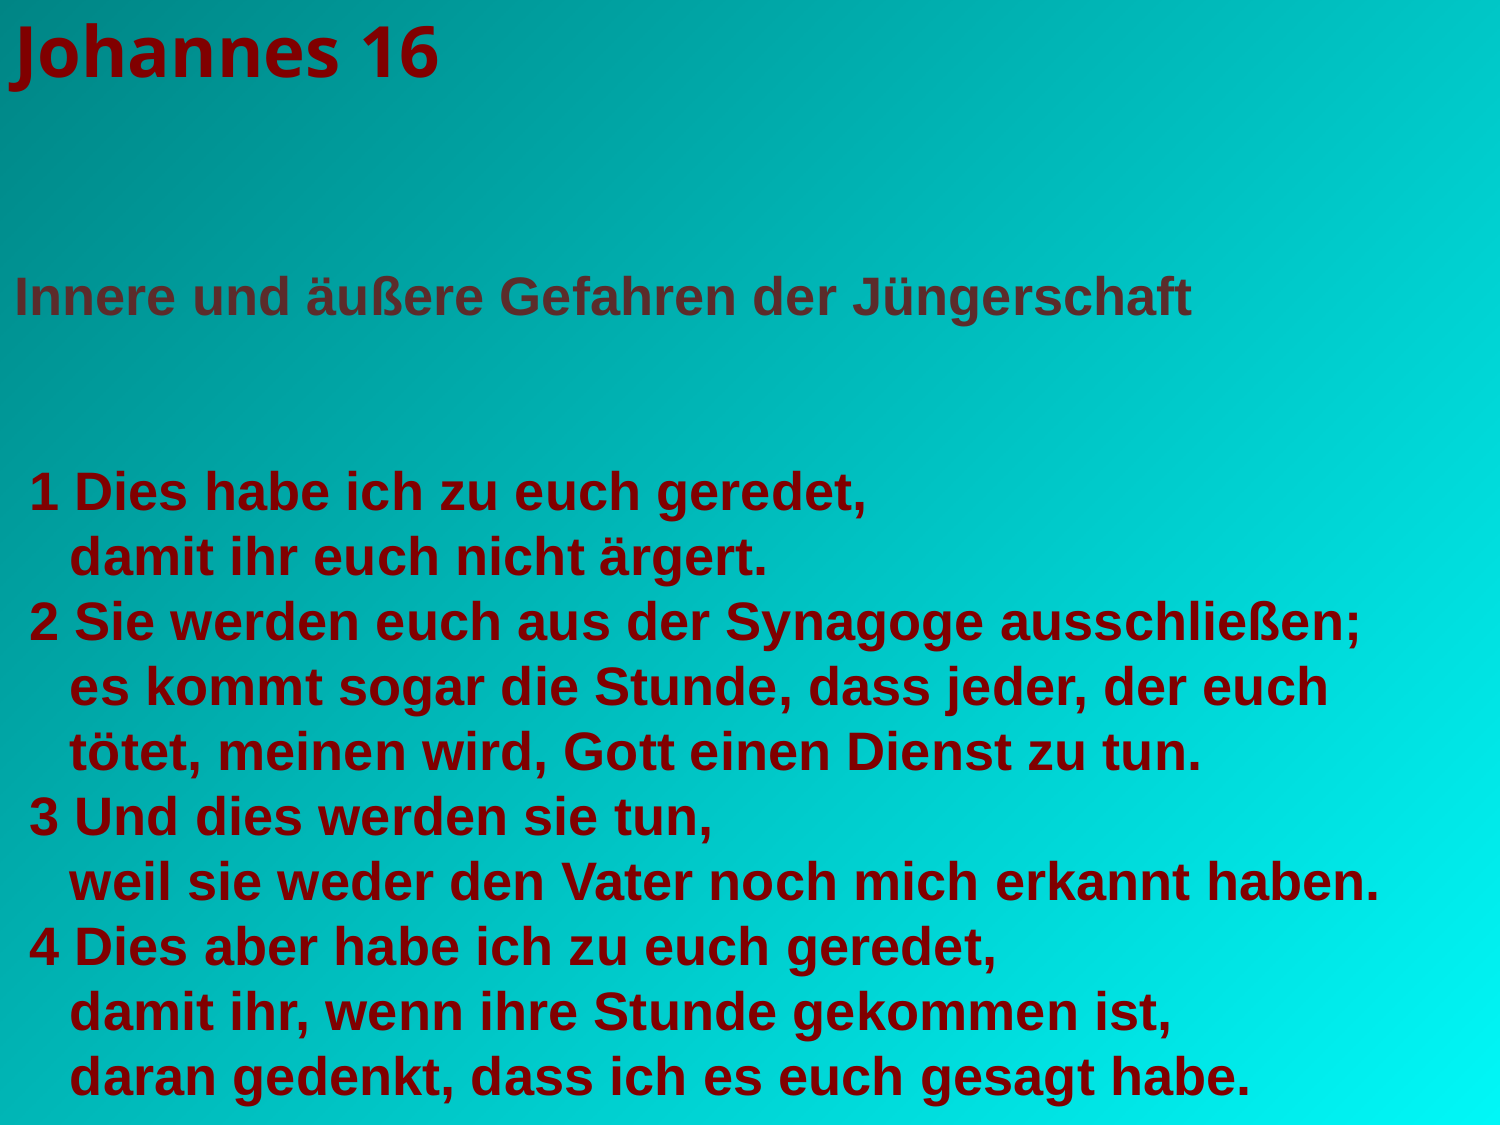

Johannes 16
Innere und äußere Gefahren der Jüngerschaft
 1 Dies habe ich zu euch geredet,
damit ihr euch nicht ärgert.
 2 Sie werden euch aus der Synagoge ausschließen;
es kommt sogar die Stunde, dass jeder, der euch tötet, meinen wird, Gott einen Dienst zu tun.
 3 Und dies werden sie tun,
weil sie weder den Vater noch mich erkannt haben.
 4 Dies aber habe ich zu euch geredet,
damit ihr, wenn ihre Stunde gekommen ist,
daran gedenkt, dass ich es euch gesagt habe.